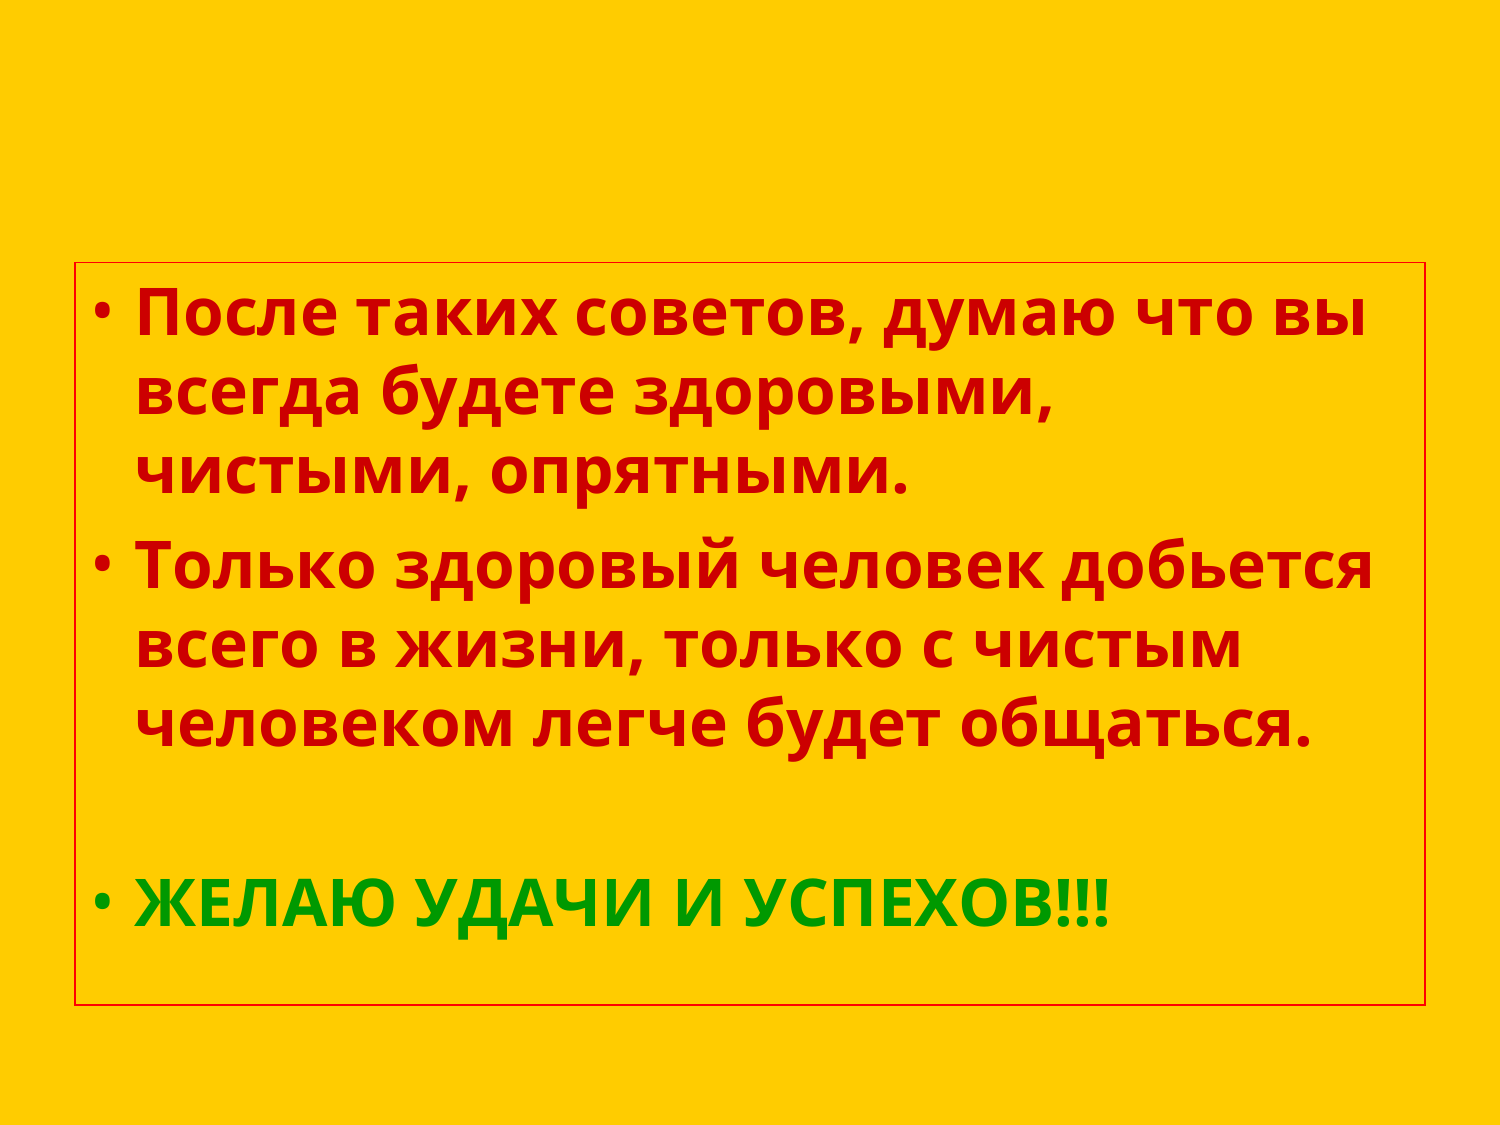

# После таких советов, думаю что вы всегда будете здоровыми, чистыми, опрятными.
Только здоровый человек добьется всего в жизни, только с чистым человеком легче будет общаться.
ЖЕЛАЮ УДАЧИ И УСПЕХОВ!!!